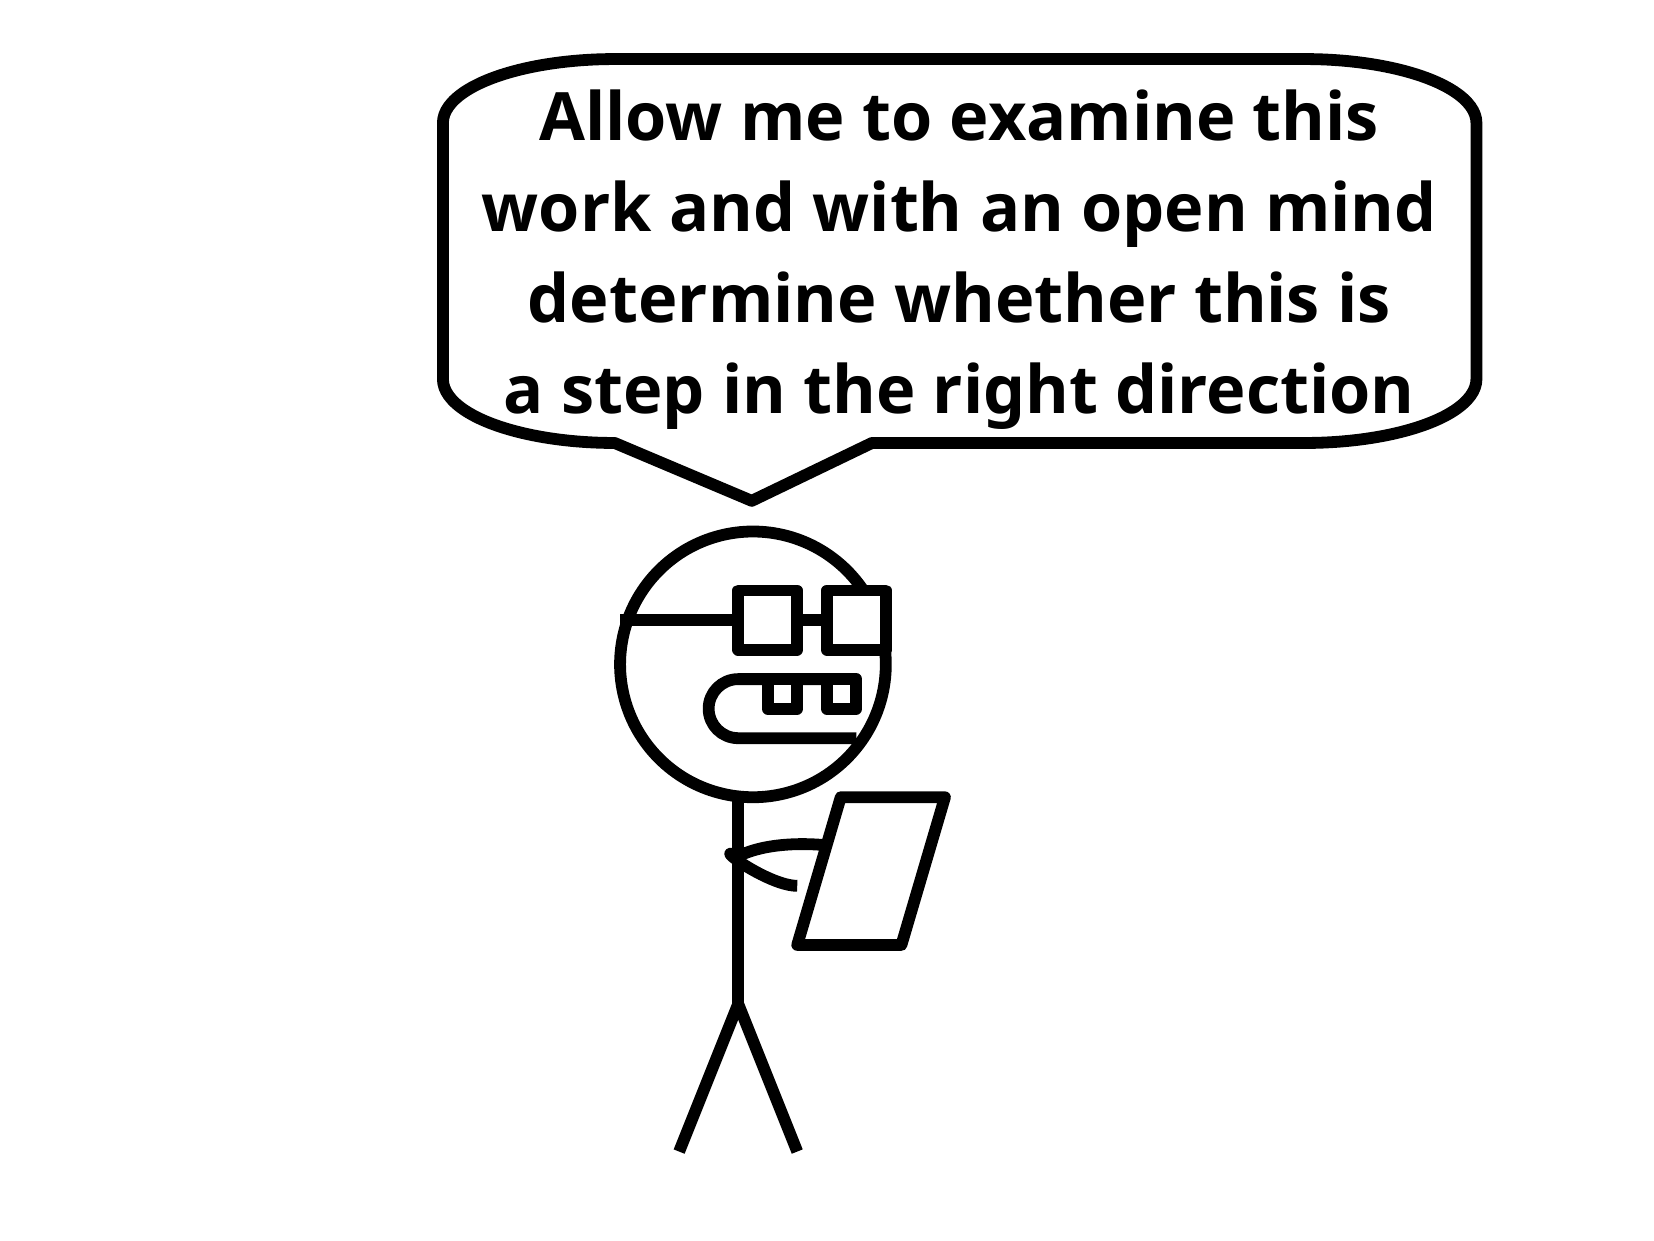

Allow me to examine this
work and with an open mind
determine whether this is
a step in the right direction